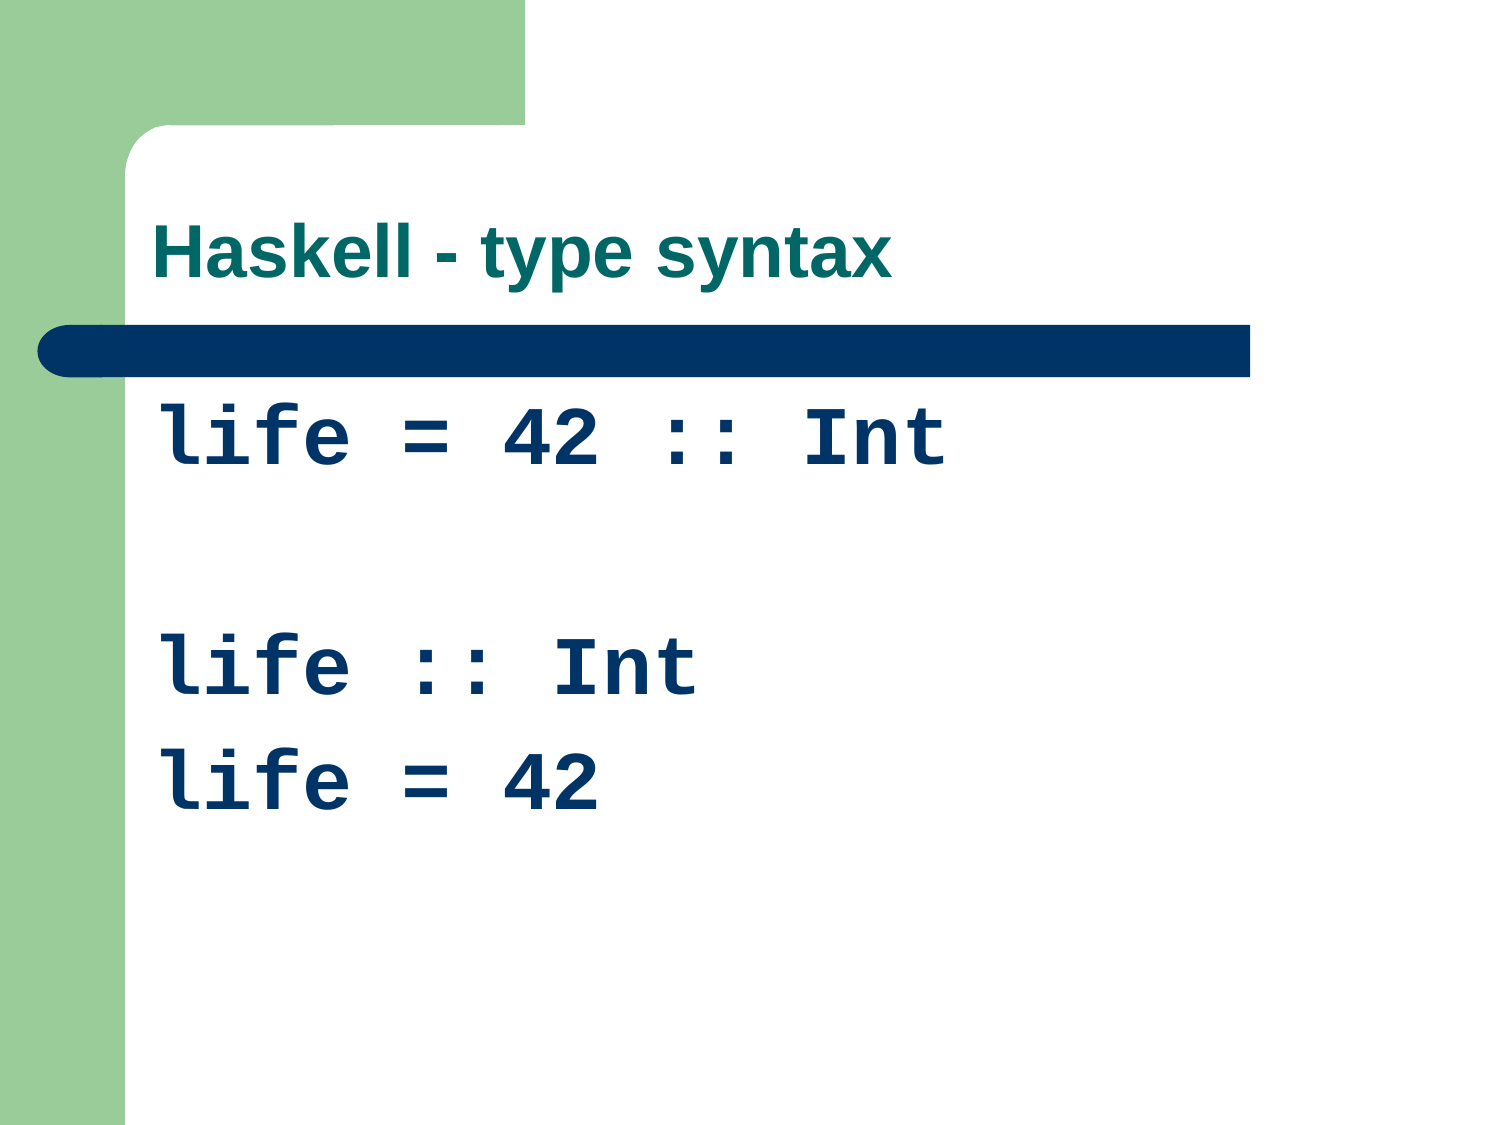

# Haskell - type syntax
life = 42 :: Int
life :: Int
life = 42